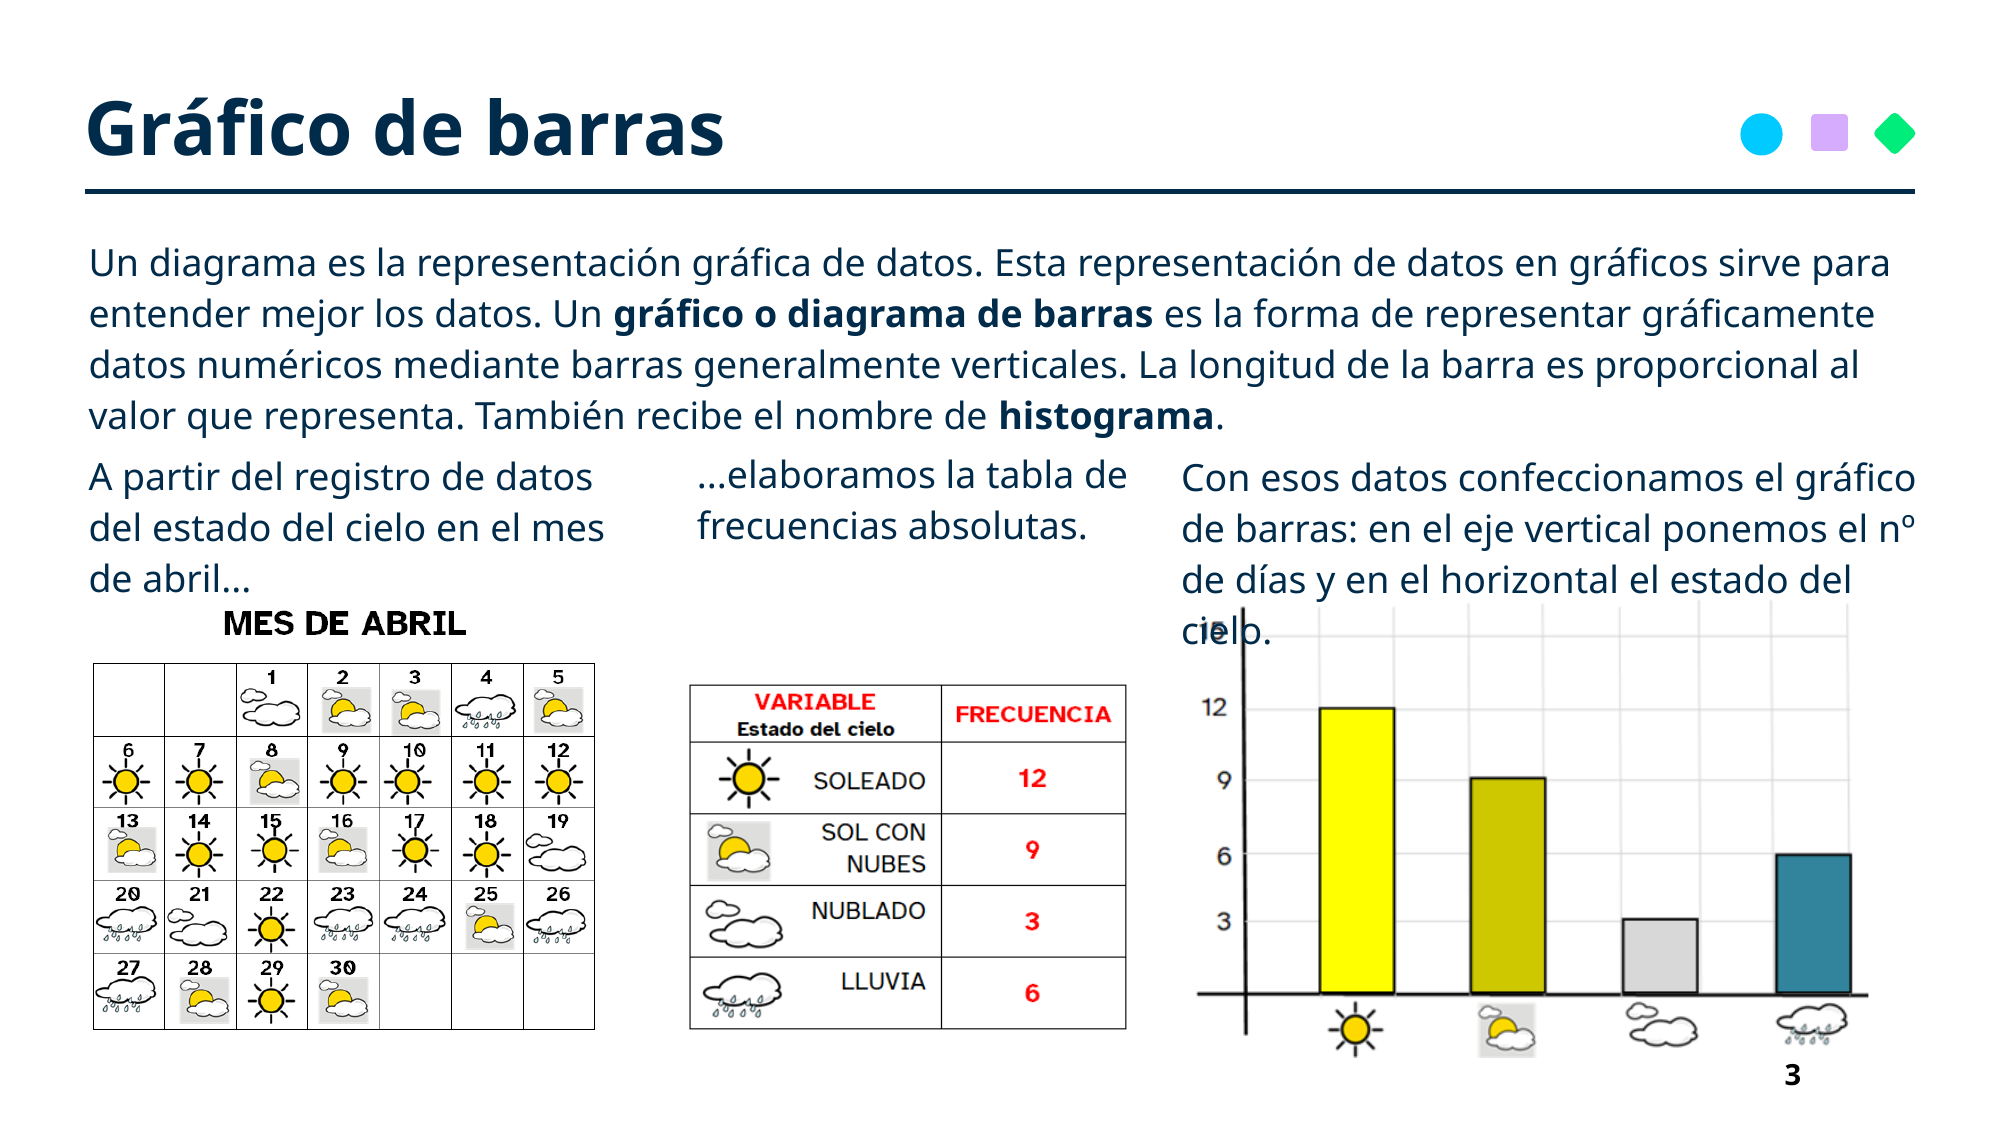

# Gráfico de barras
Un diagrama es la representación gráfica de datos. Esta representación de datos en gráficos sirve para entender mejor los datos. Un gráfico o diagrama de barras es la forma de representar gráficamente datos numéricos mediante barras generalmente verticales. La longitud de la barra es proporcional al valor que representa. También recibe el nombre de histograma.
...elaboramos la tabla de frecuencias absolutas.
A partir del registro de datos del estado del cielo en el mes de abril...
Con esos datos confeccionamos el gráfico de barras: en el eje vertical ponemos el nº de días y en el horizontal el estado del cielo.